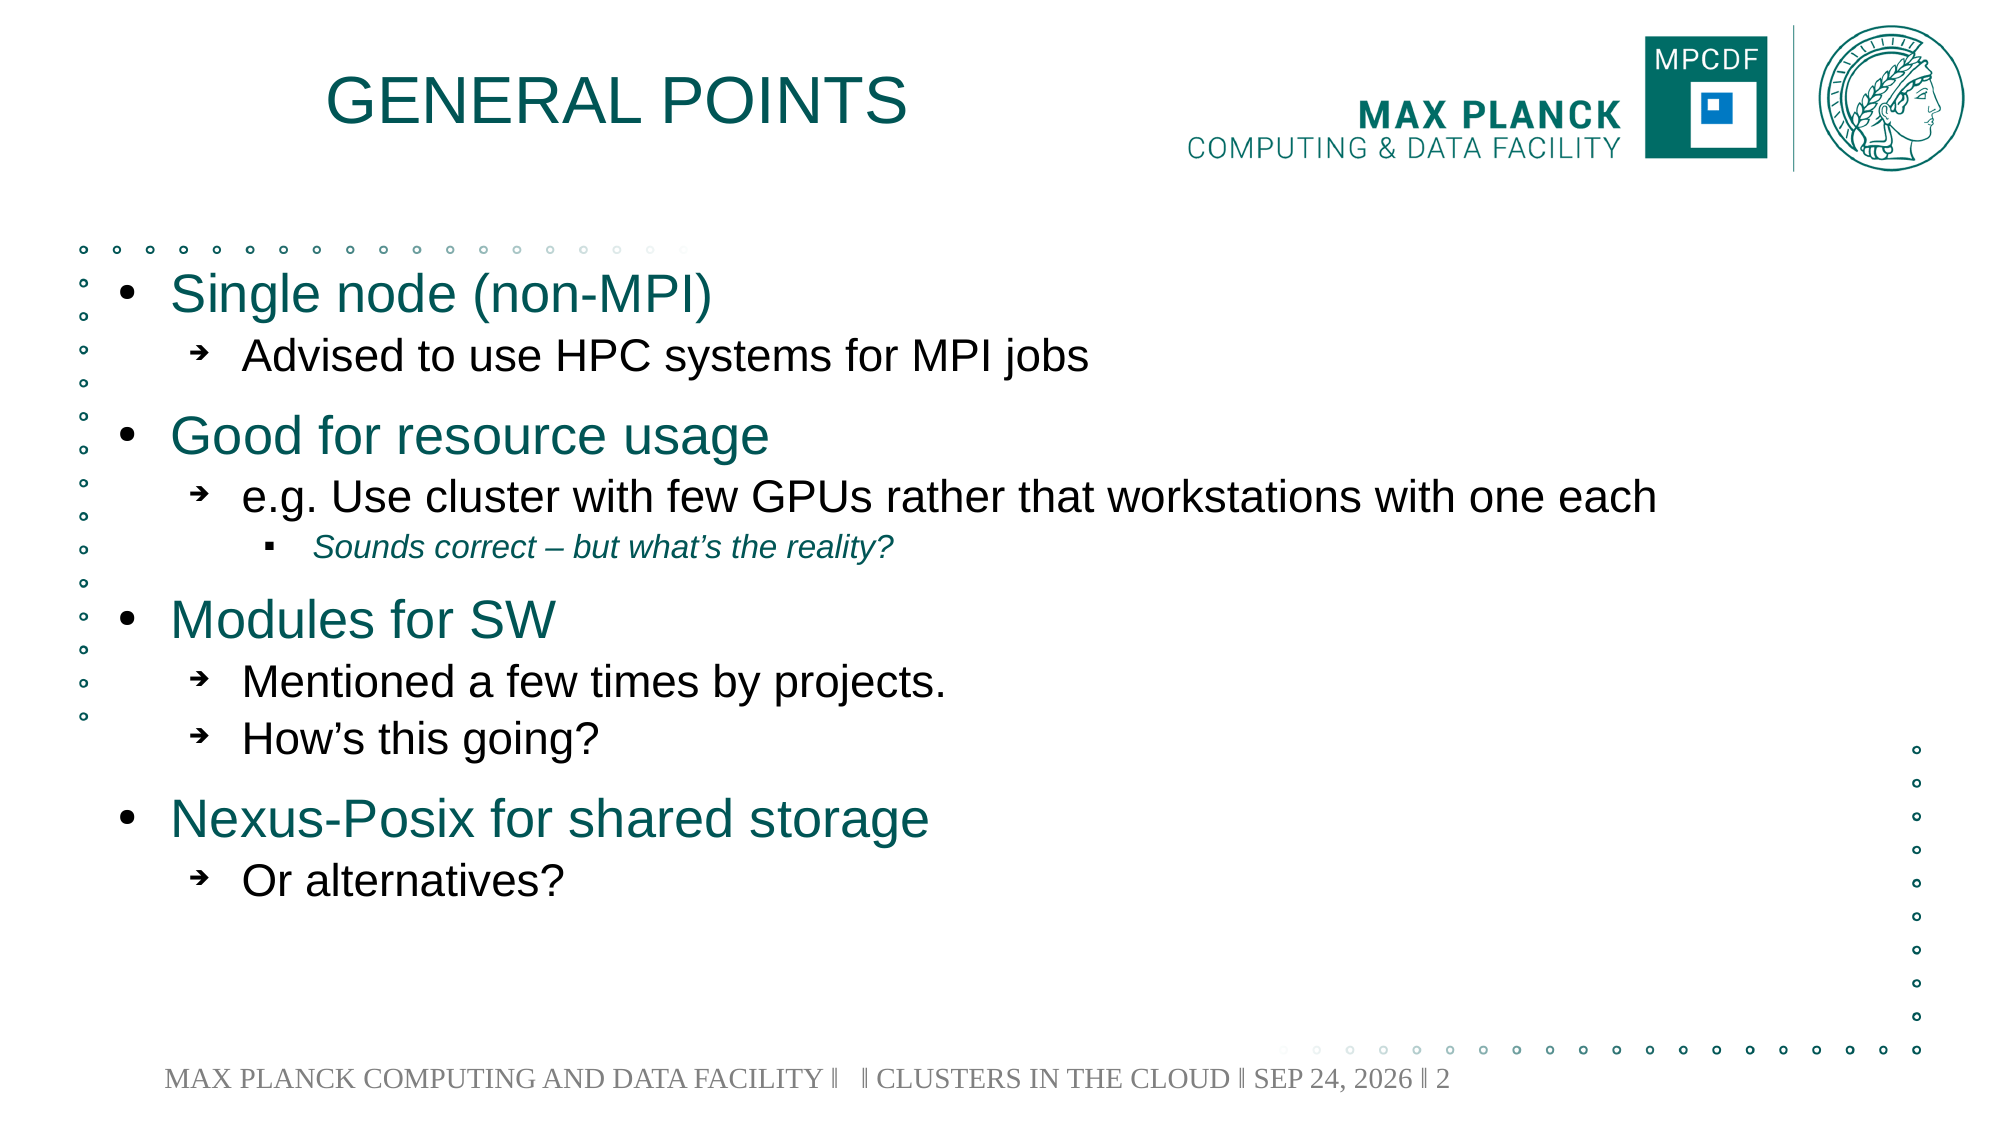

# General points
Single node (non-MPI)
Advised to use HPC systems for MPI jobs
Good for resource usage
e.g. Use cluster with few GPUs rather that workstations with one each
Sounds correct – but what’s the reality?
Modules for SW
Mentioned a few times by projects.
How’s this going?
Nexus-Posix for shared storage
Or alternatives?
Clusters in the Cloud